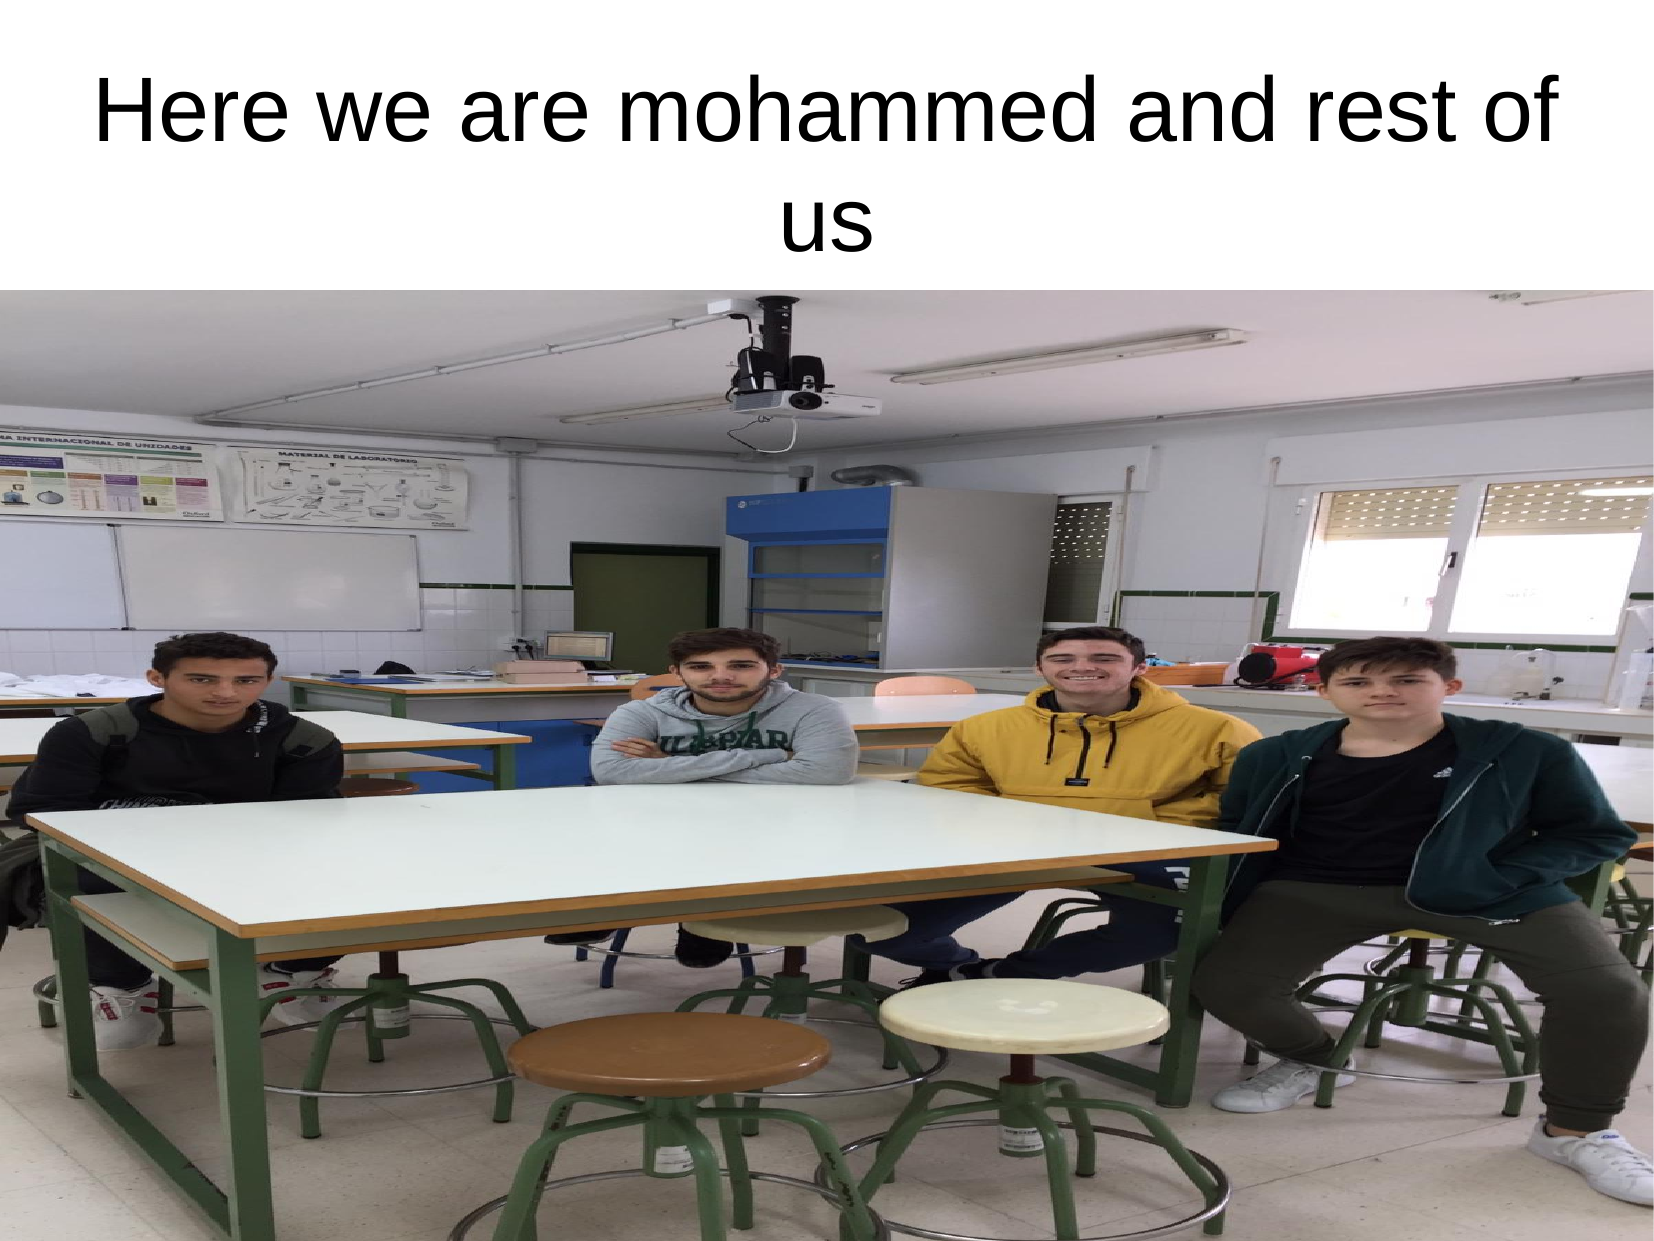

# Here we are mohammed and rest of us